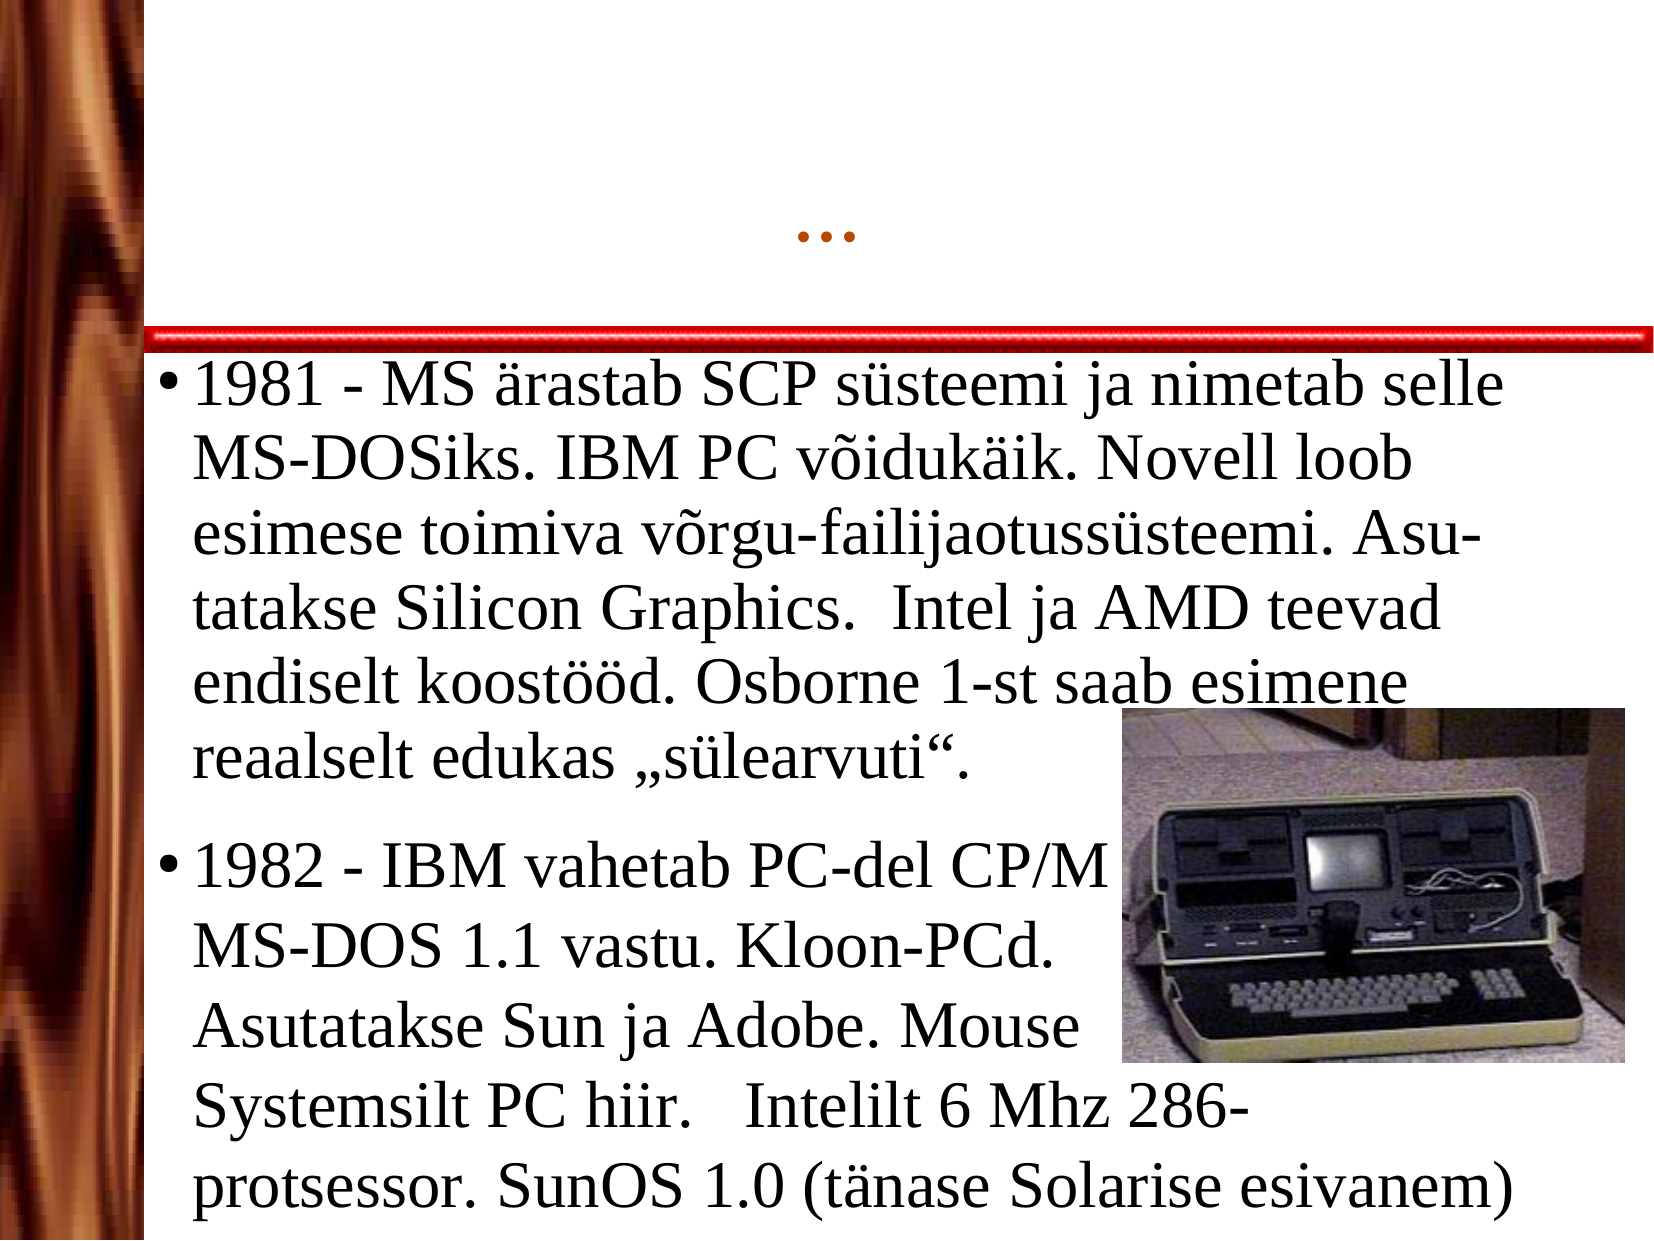

# ...
1981 - MS ärastab SCP süsteemi ja nimetab selle MS-DOSiks. IBM PC võidukäik. Novell loob esimese toimiva võrgu-failijaotussüsteemi. Asu-tatakse Silicon Graphics. Intel ja AMD teevad endiselt koostööd. Osborne 1-st saab esimene reaalselt edukas „sülearvuti“.
1982 - IBM vahetab PC-del CP/M
MS-DOS 1.1 vastu. Kloon-PCd.
Asutatakse Sun ja Adobe. Mouse
Systemsilt PC hiir. Intelilt 6 Mhz 286-protsessor. SunOS 1.0 (tänase Solarise esivanem)